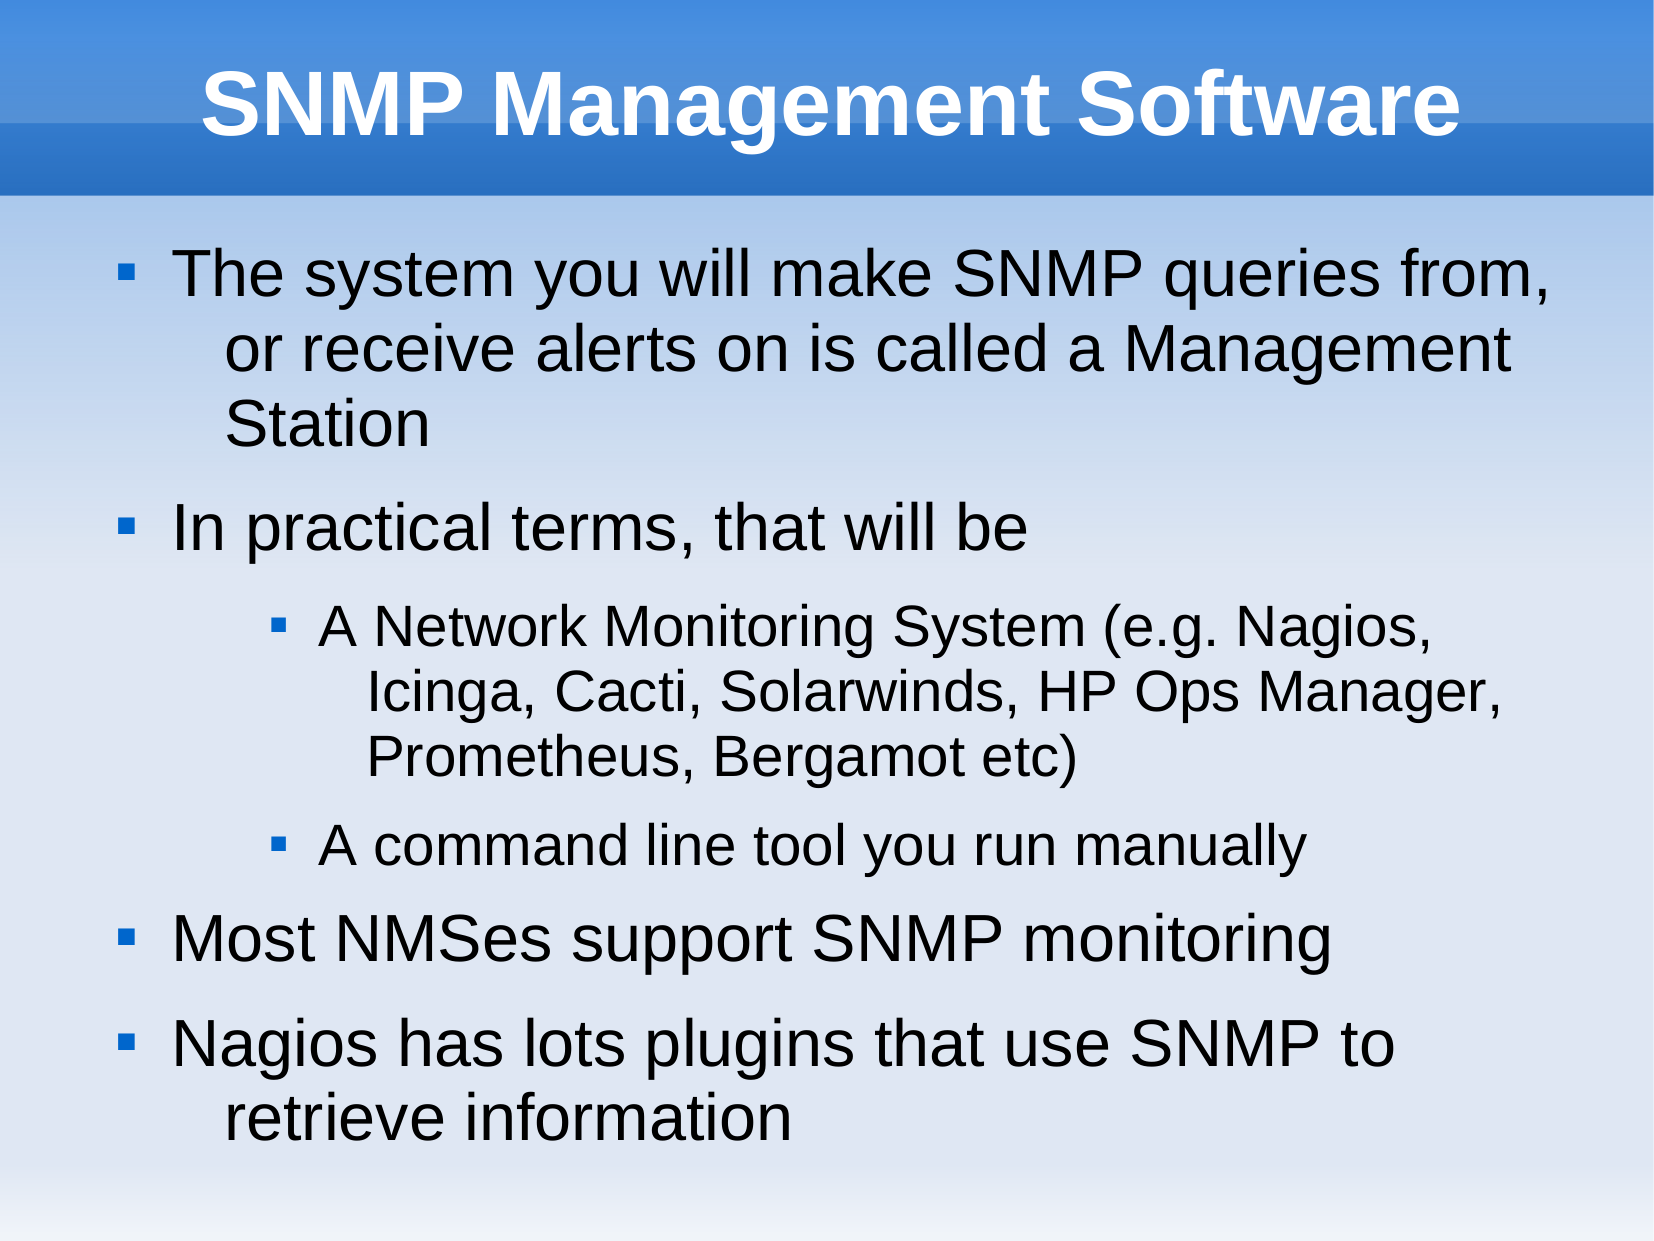

# SNMP Management Software
The system you will make SNMP queries from, or receive alerts on is called a Management Station
In practical terms, that will be
A Network Monitoring System (e.g. Nagios, Icinga, Cacti, Solarwinds, HP Ops Manager, Prometheus, Bergamot etc)
A command line tool you run manually
Most NMSes support SNMP monitoring
Nagios has lots plugins that use SNMP to retrieve information